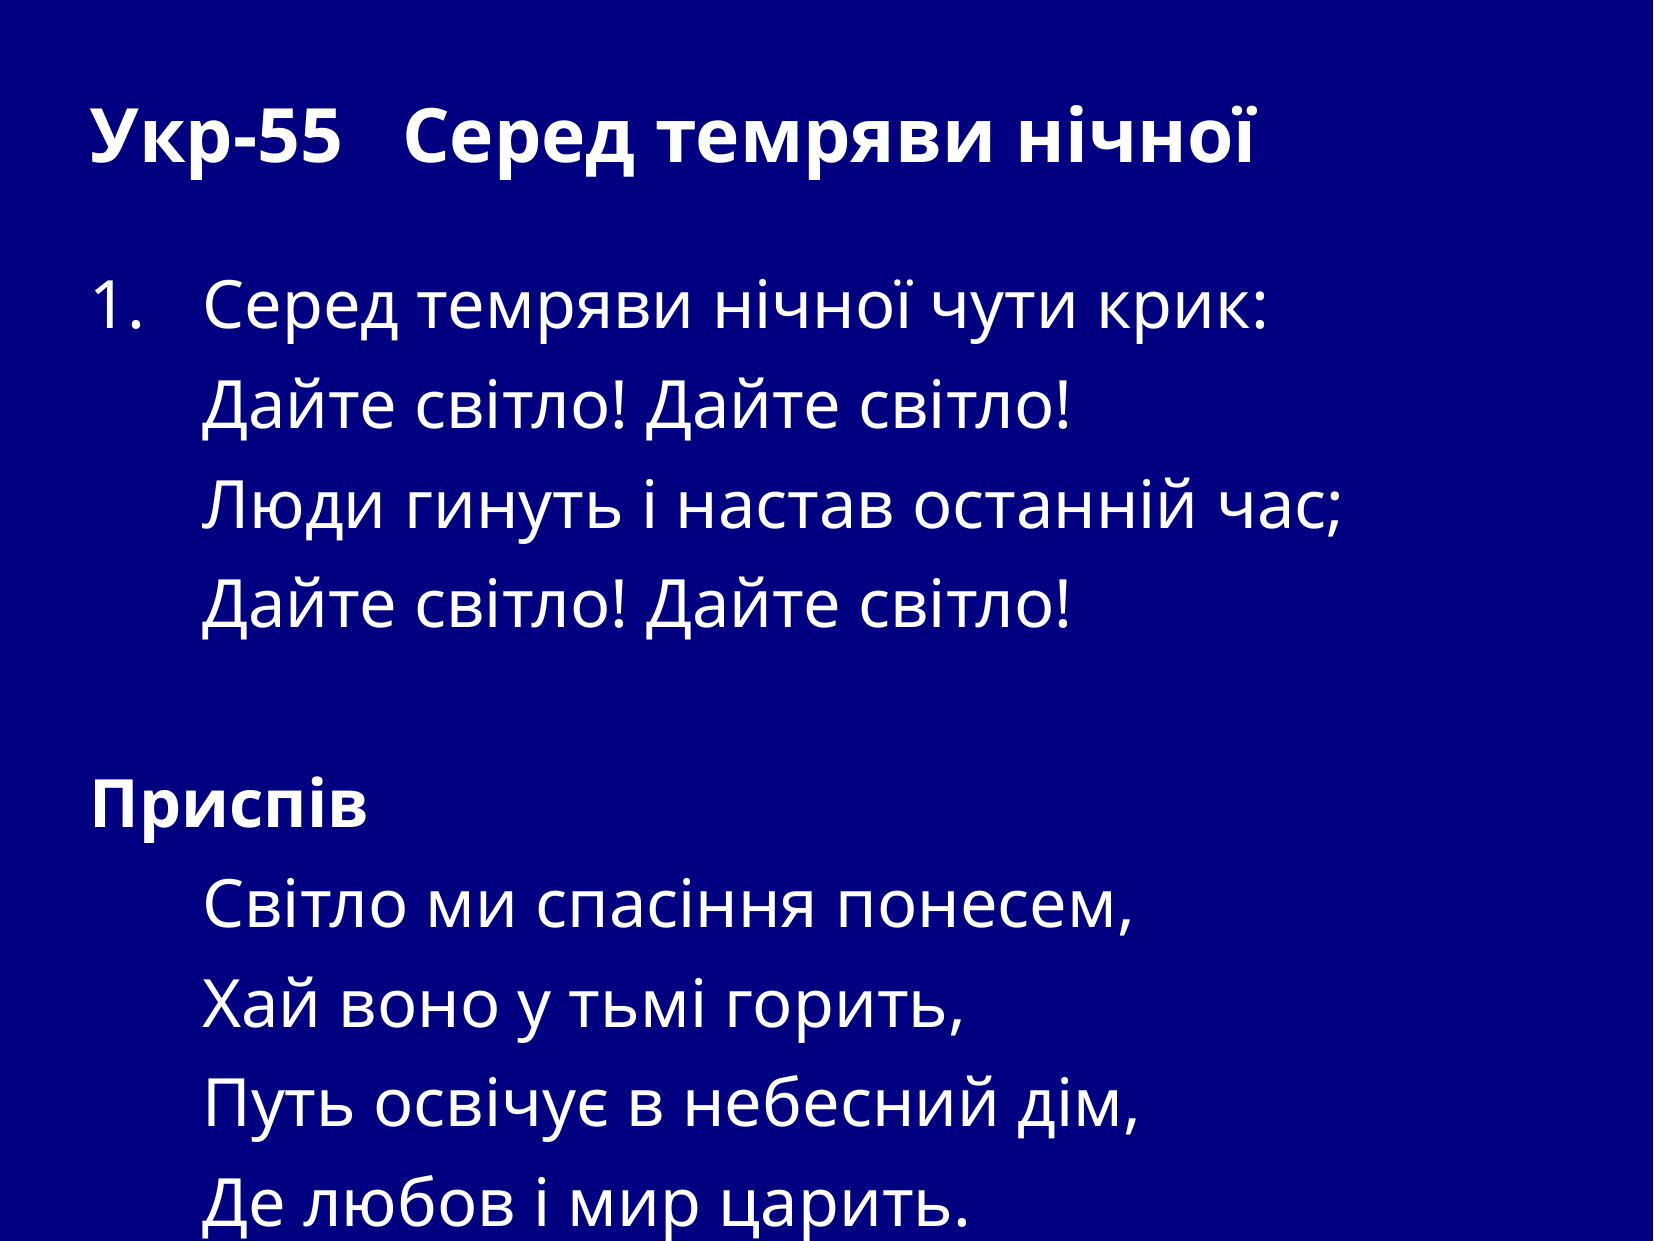

Укр-55 Серед темряви нічної
1.	Серед темряви нічної чути крик:
	Дайте світло! Дайте світло!
	Люди гинуть і настав останній час;
	Дайте світло! Дайте світло!
Приспів
	Світло ми спасіння понесем,
	Хай воно у тьмі горить,
	Путь освічує в небесний дім,
	Де любов і мир царить.